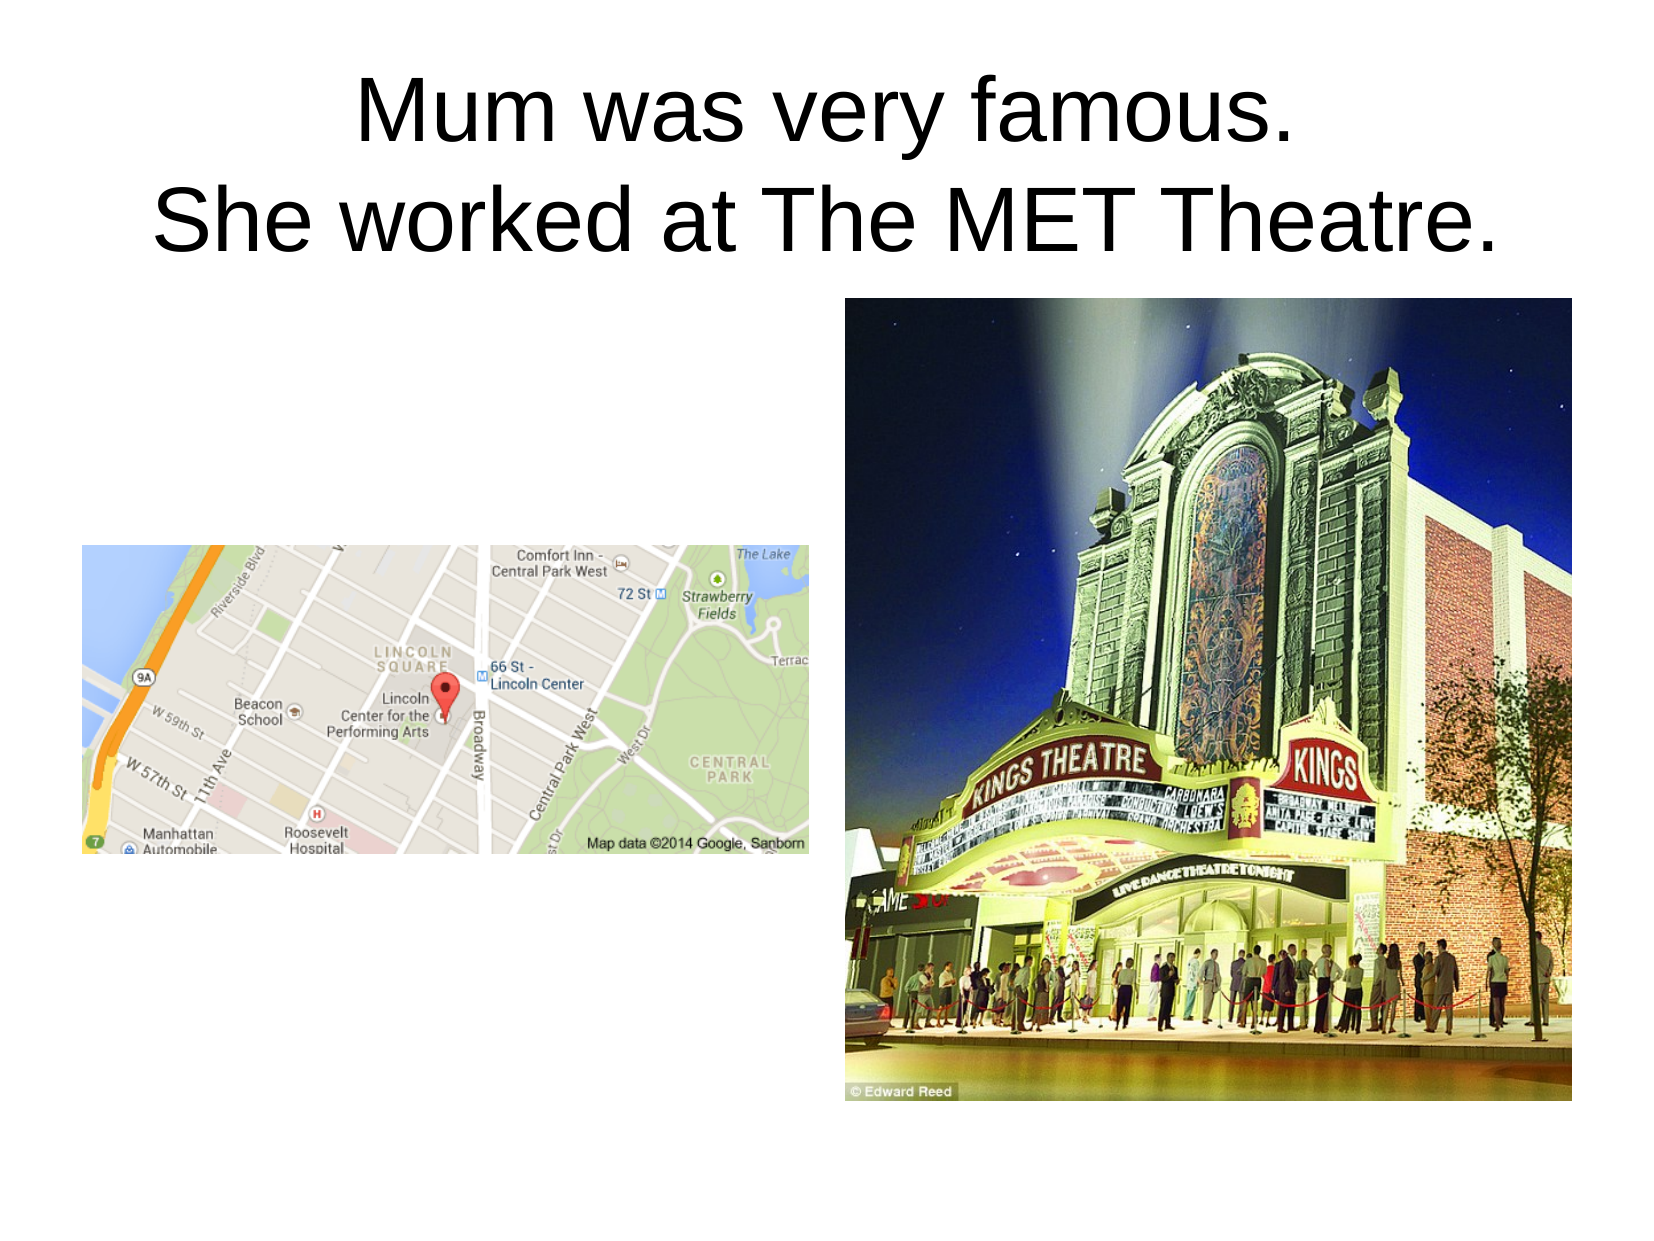

# Mum was very famous. She worked at The MET Theatre.